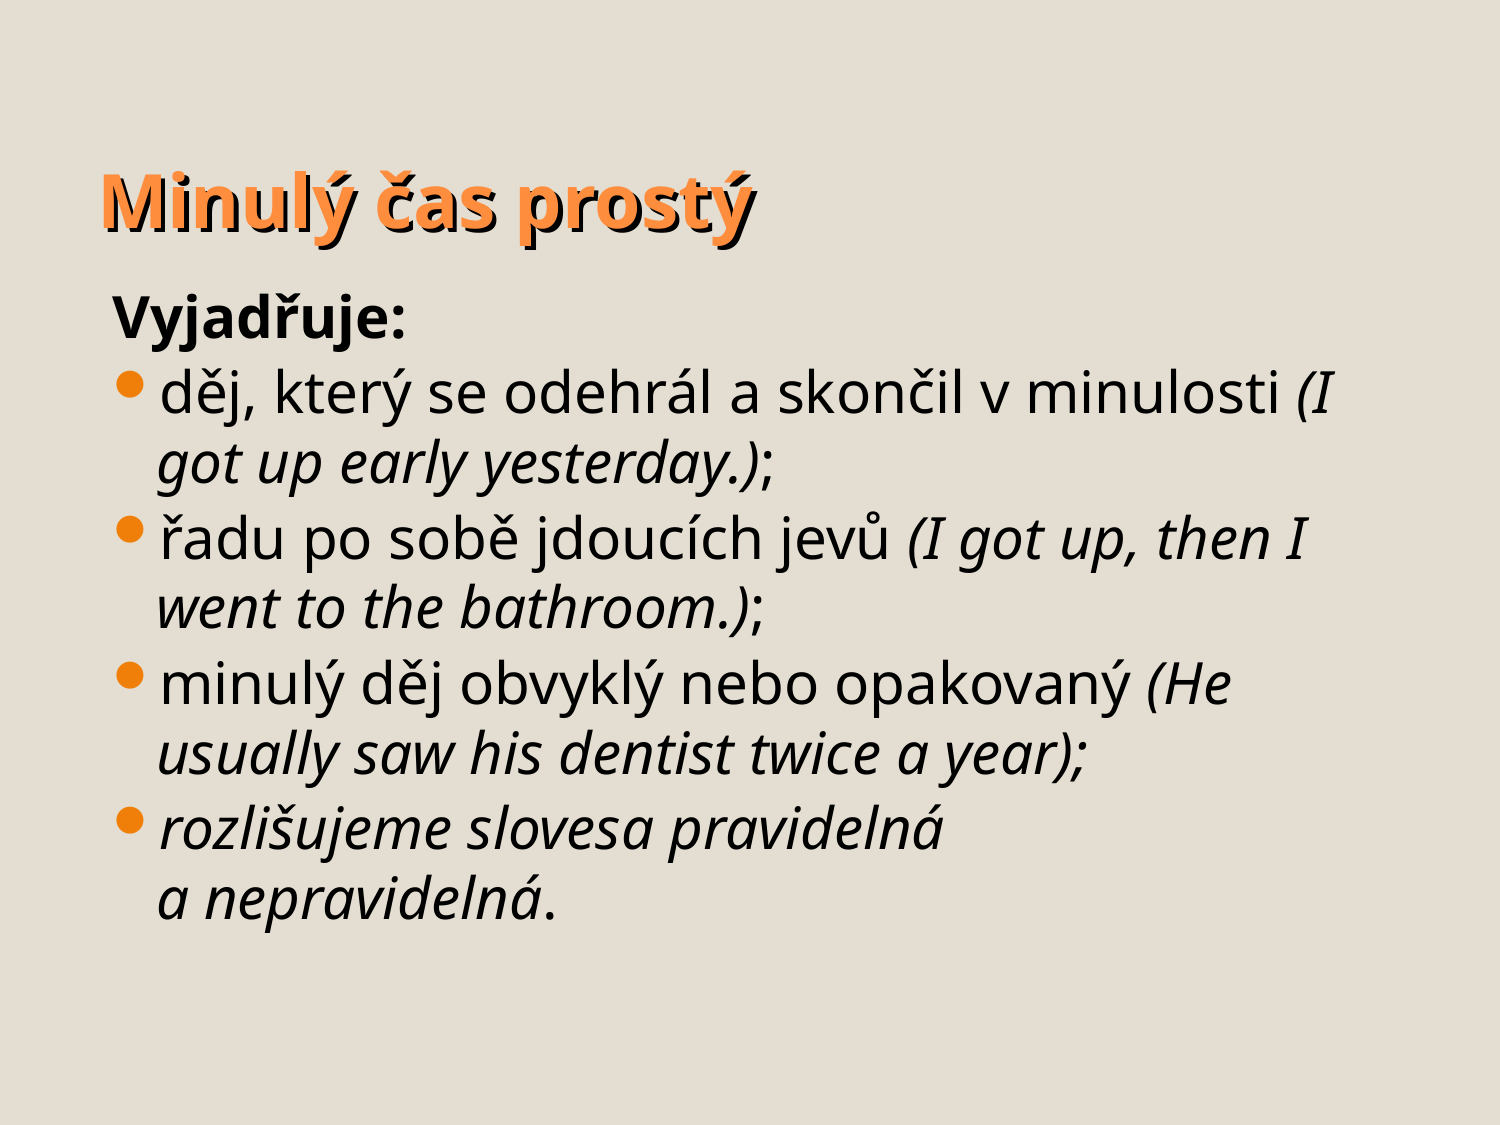

# Minulý čas prostý
Vyjadřuje:
děj, který se odehrál a skončil v minulosti (I got up early yesterday.);
řadu po sobě jdoucích jevů (I got up, then I went to the bathroom.);
minulý děj obvyklý nebo opakovaný (He usually saw his dentist twice a year);
rozlišujeme slovesa pravidelná
a nepravidelná.